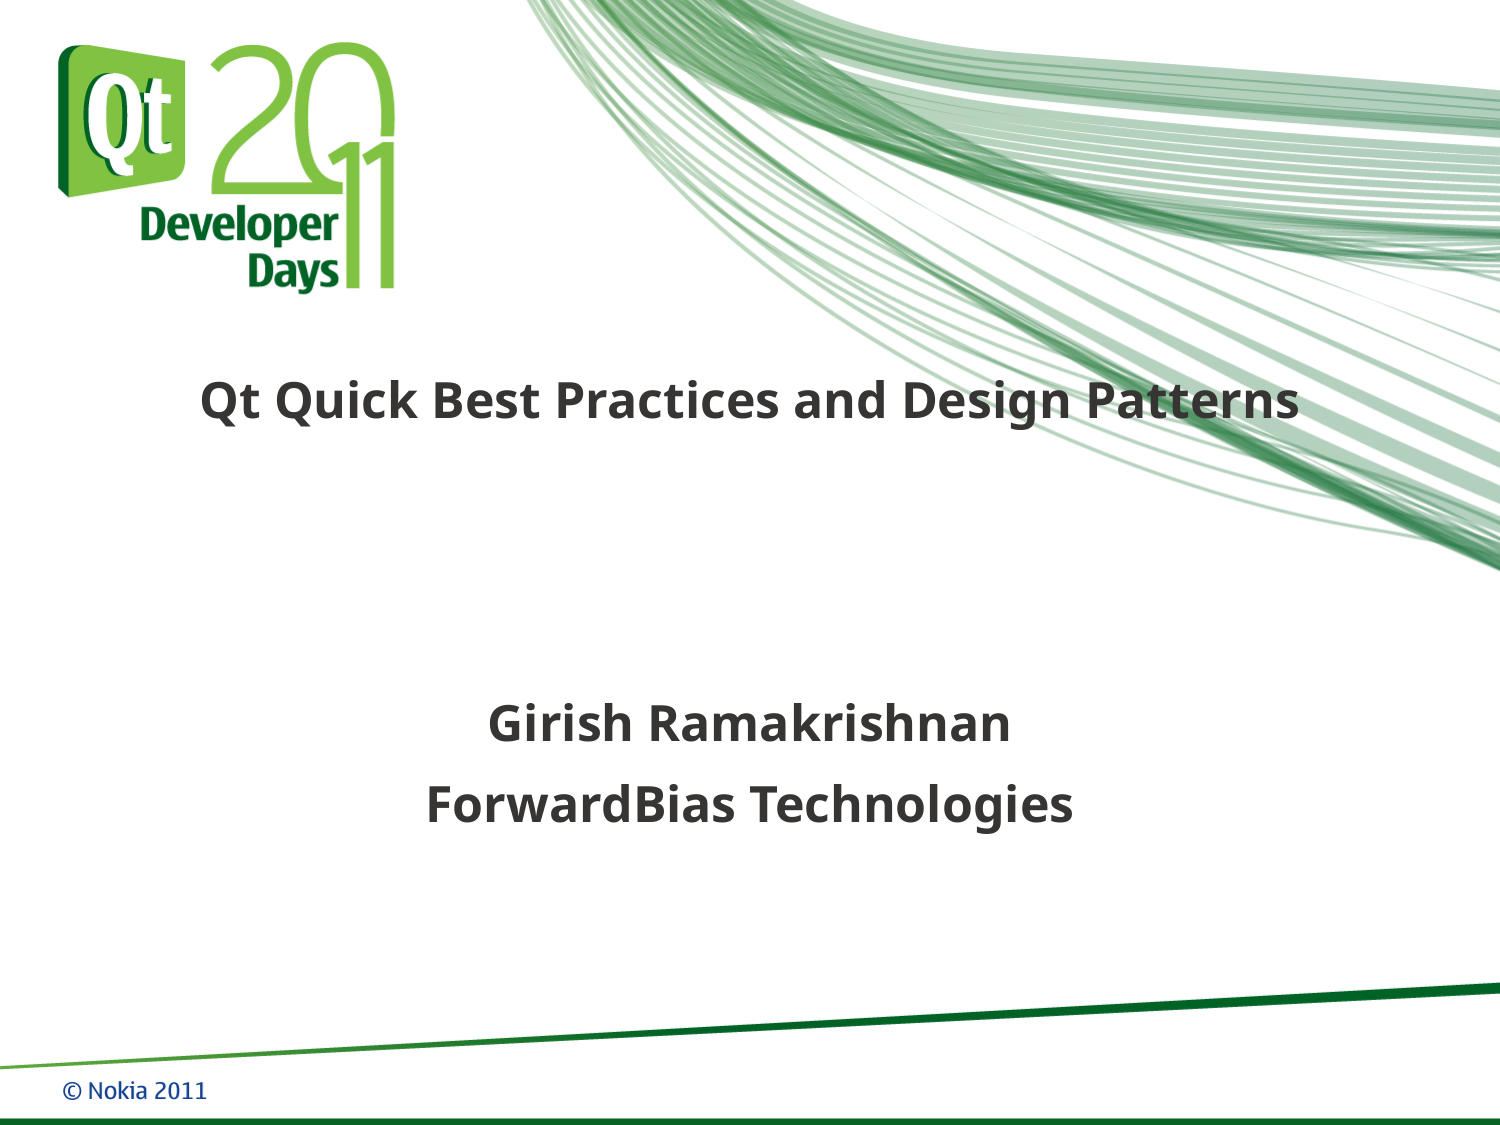

Qt Quick Best Practices and Design Patterns
Girish Ramakrishnan
ForwardBias Technologies